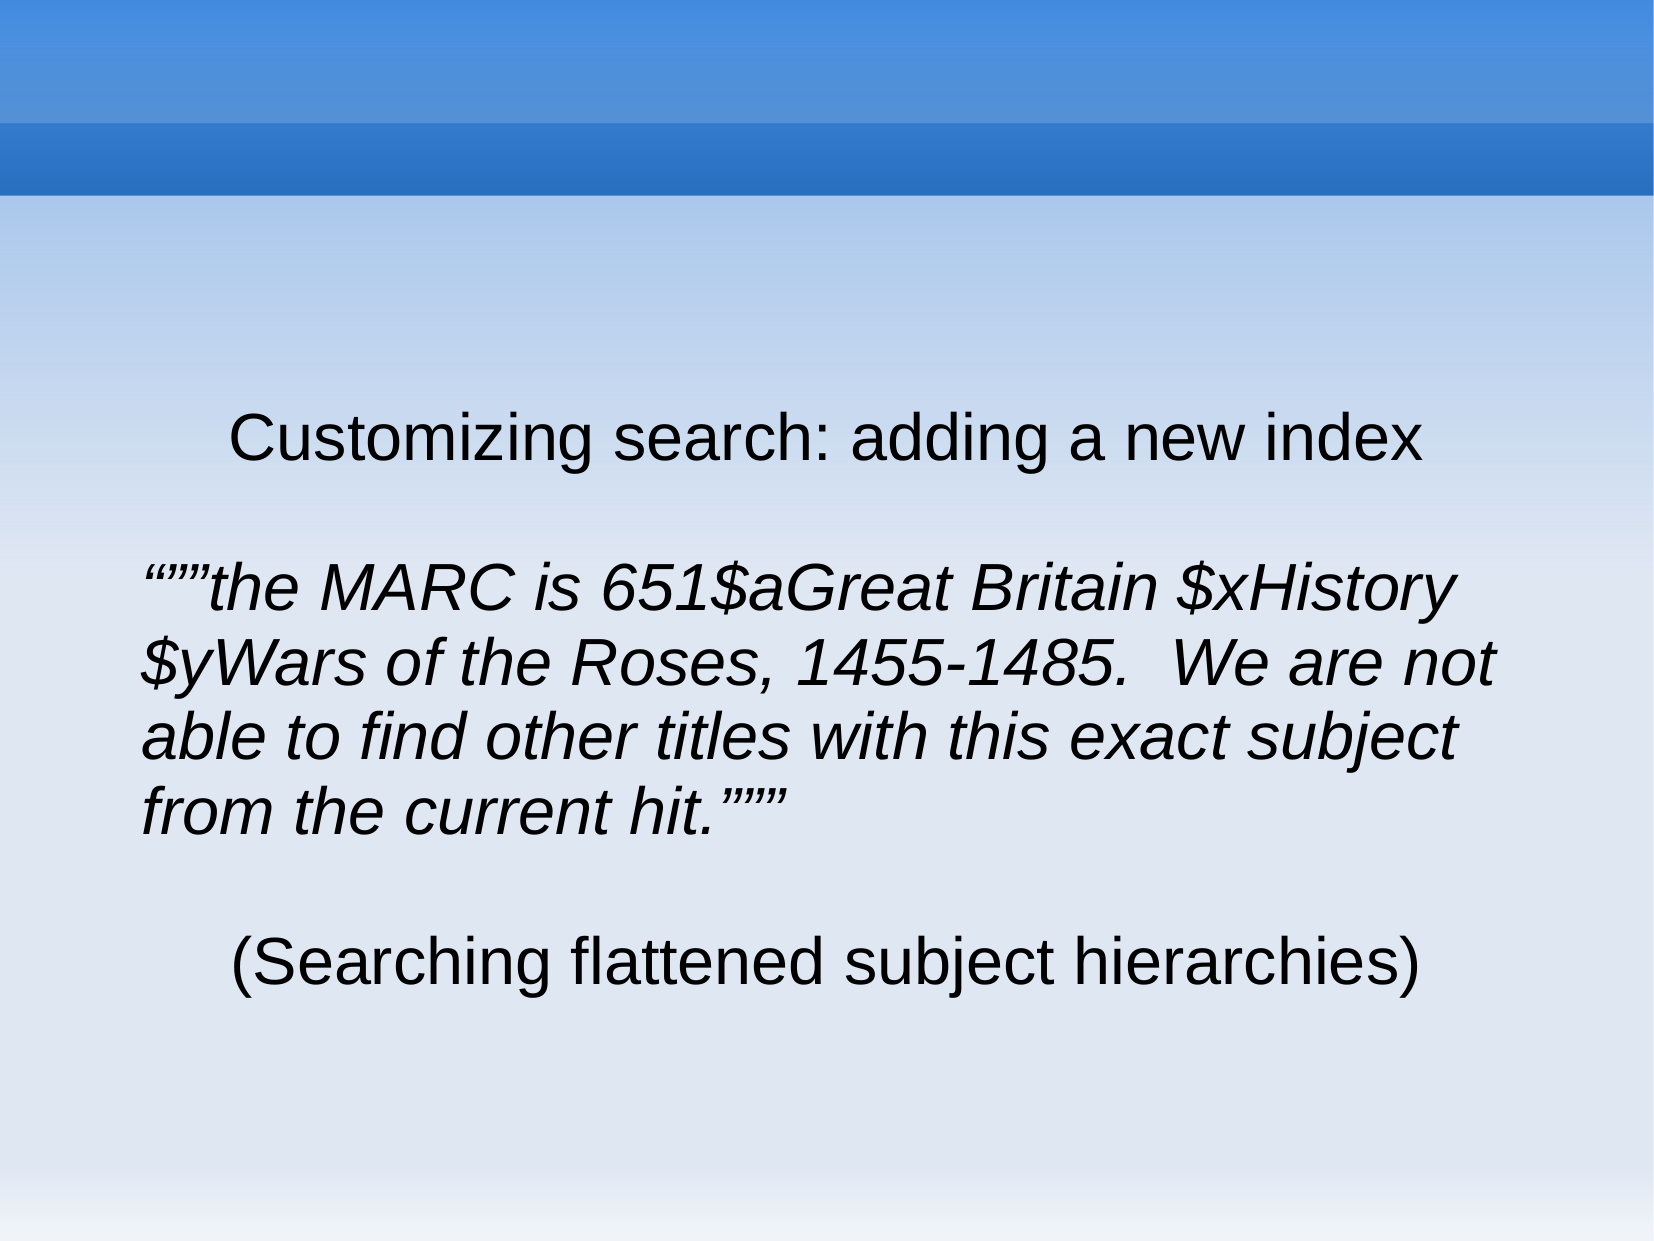

#
Customizing search: adding a new index
“””the MARC is 651$aGreat Britain $xHistory $yWars of the Roses, 1455-1485. We are not able to find other titles with this exact subject from the current hit.”””
(Searching flattened subject hierarchies)